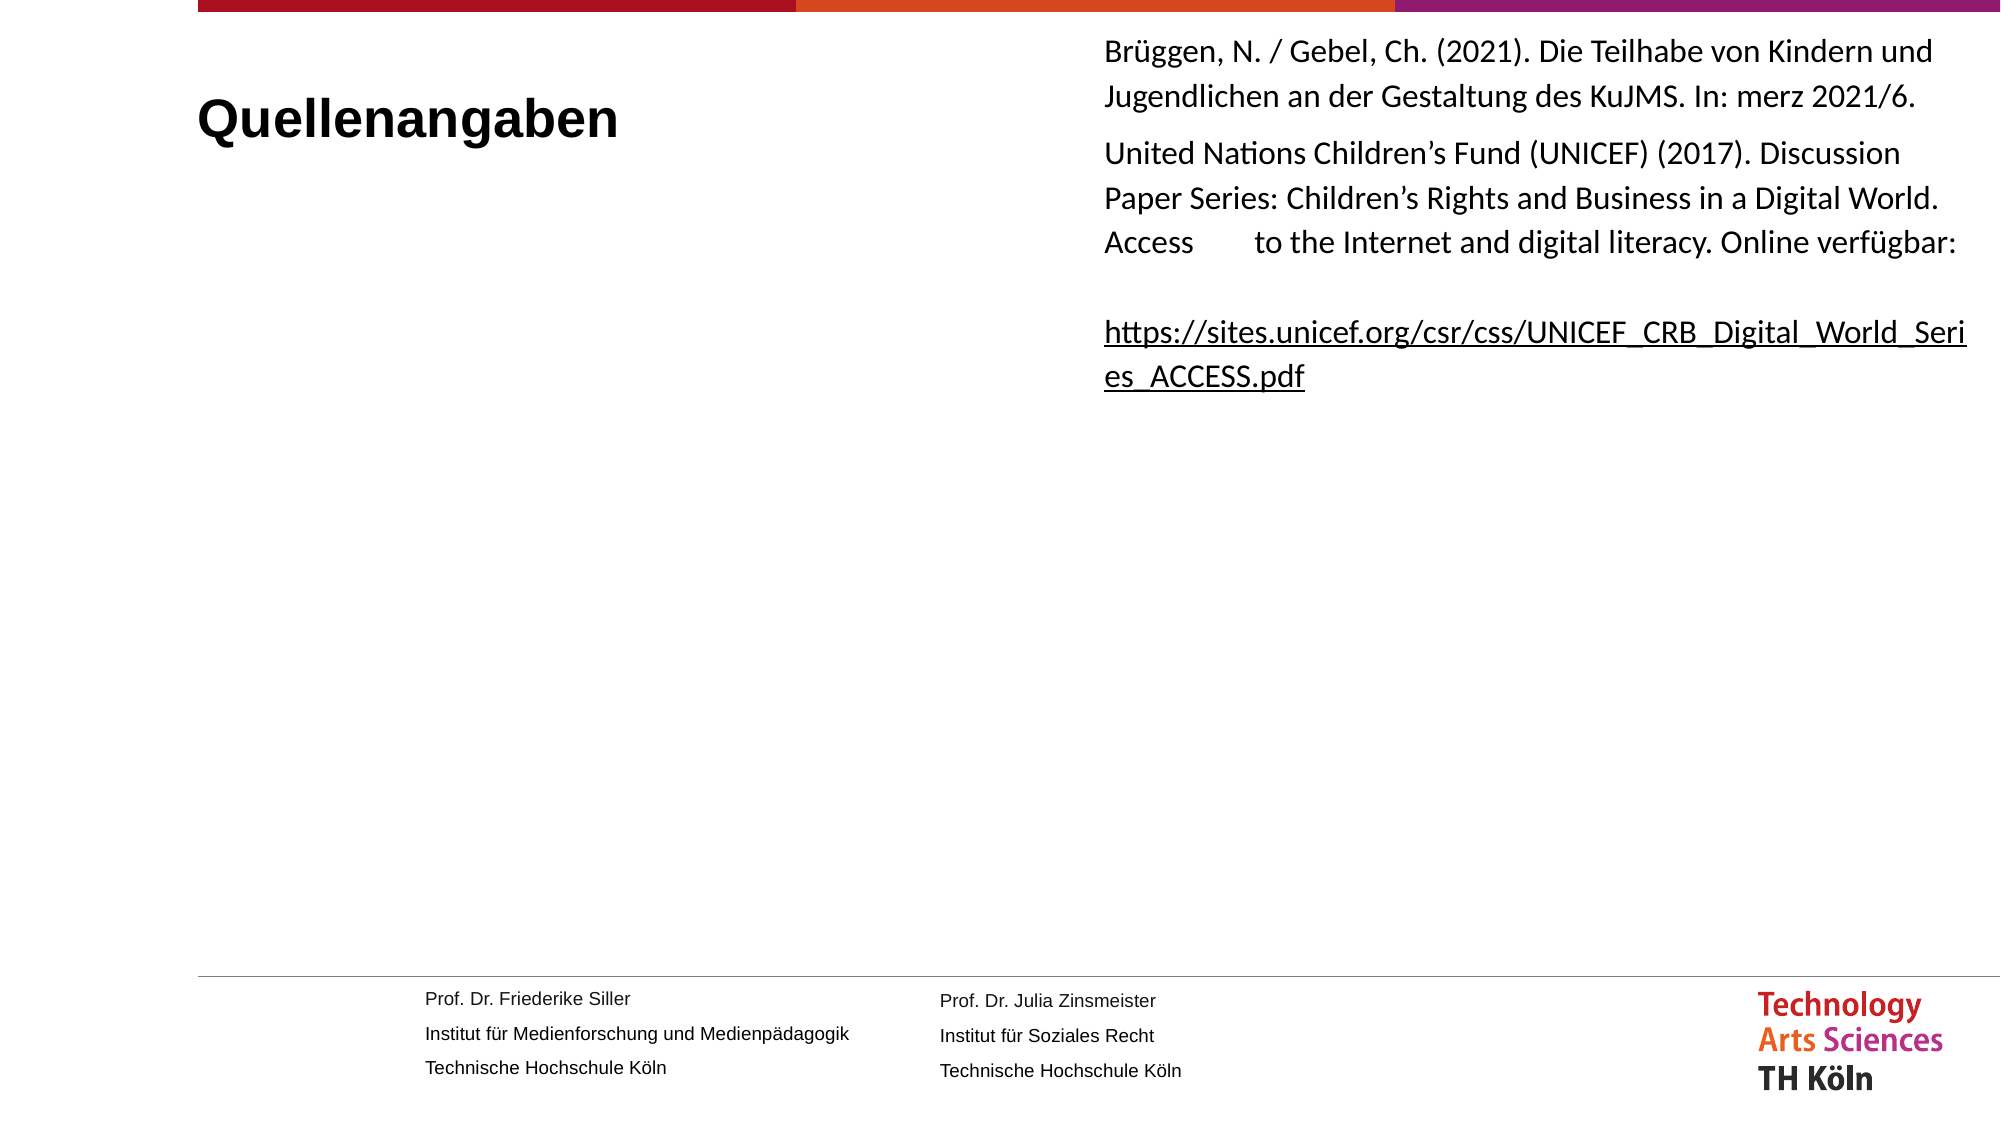

Brüggen, N. / Gebel, Ch. (2021). Die Teilhabe von Kindern und Jugendlichen an der Gestaltung des KuJMS. In: merz 2021/6.
United Nations Children’s Fund (UNICEF) (2017). Discussion Paper Series: Children’s Rights and Business in a Digital World. Access 	to the Internet and digital literacy. Online verfügbar: 	https://sites.unicef.org/csr/css/UNICEF_CRB_Digital_World_Series_ACCESS.pdf
# Quellenangaben